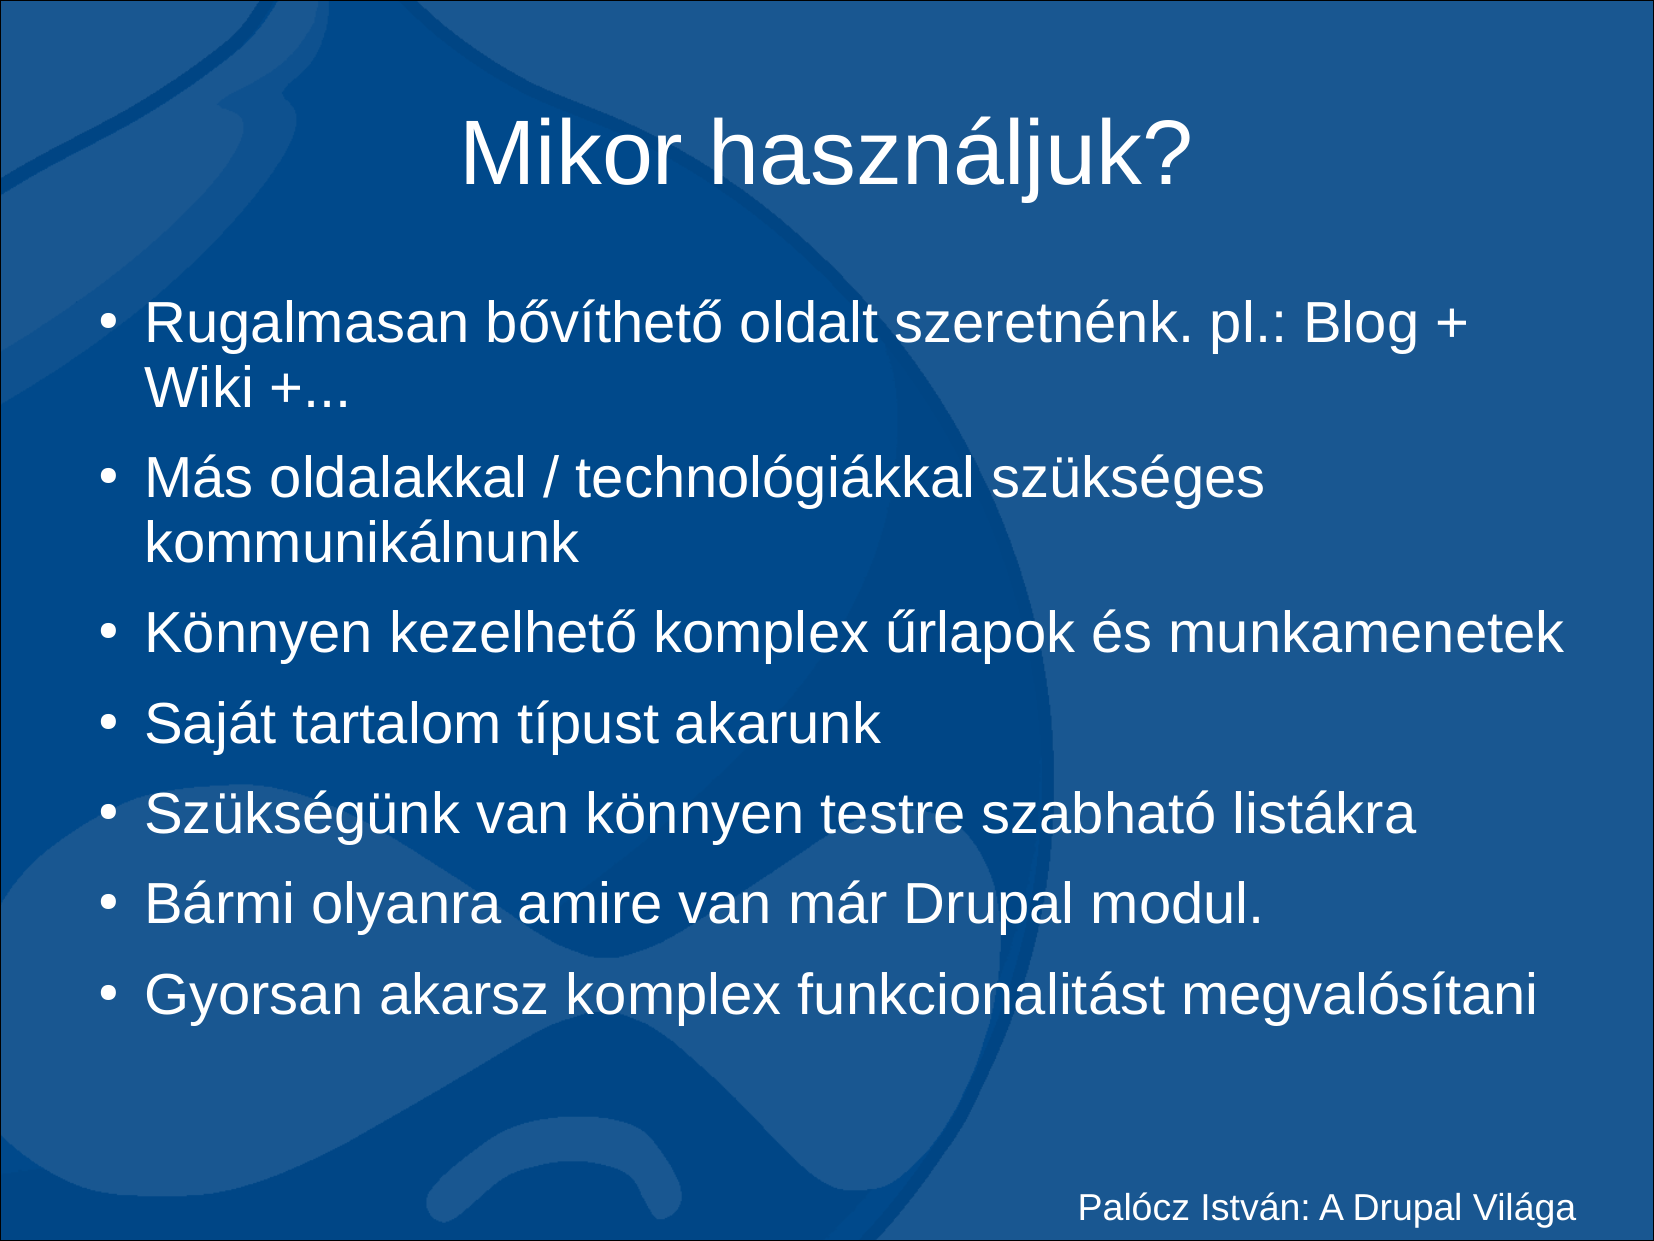

# Mikor használjuk?
Rugalmasan bővíthető oldalt szeretnénk. pl.: Blog + Wiki +...
Más oldalakkal / technológiákkal szükséges kommunikálnunk
Könnyen kezelhető komplex űrlapok és munkamenetek
Saját tartalom típust akarunk
Szükségünk van könnyen testre szabható listákra
Bármi olyanra amire van már Drupal modul.
Gyorsan akarsz komplex funkcionalitást megvalósítani